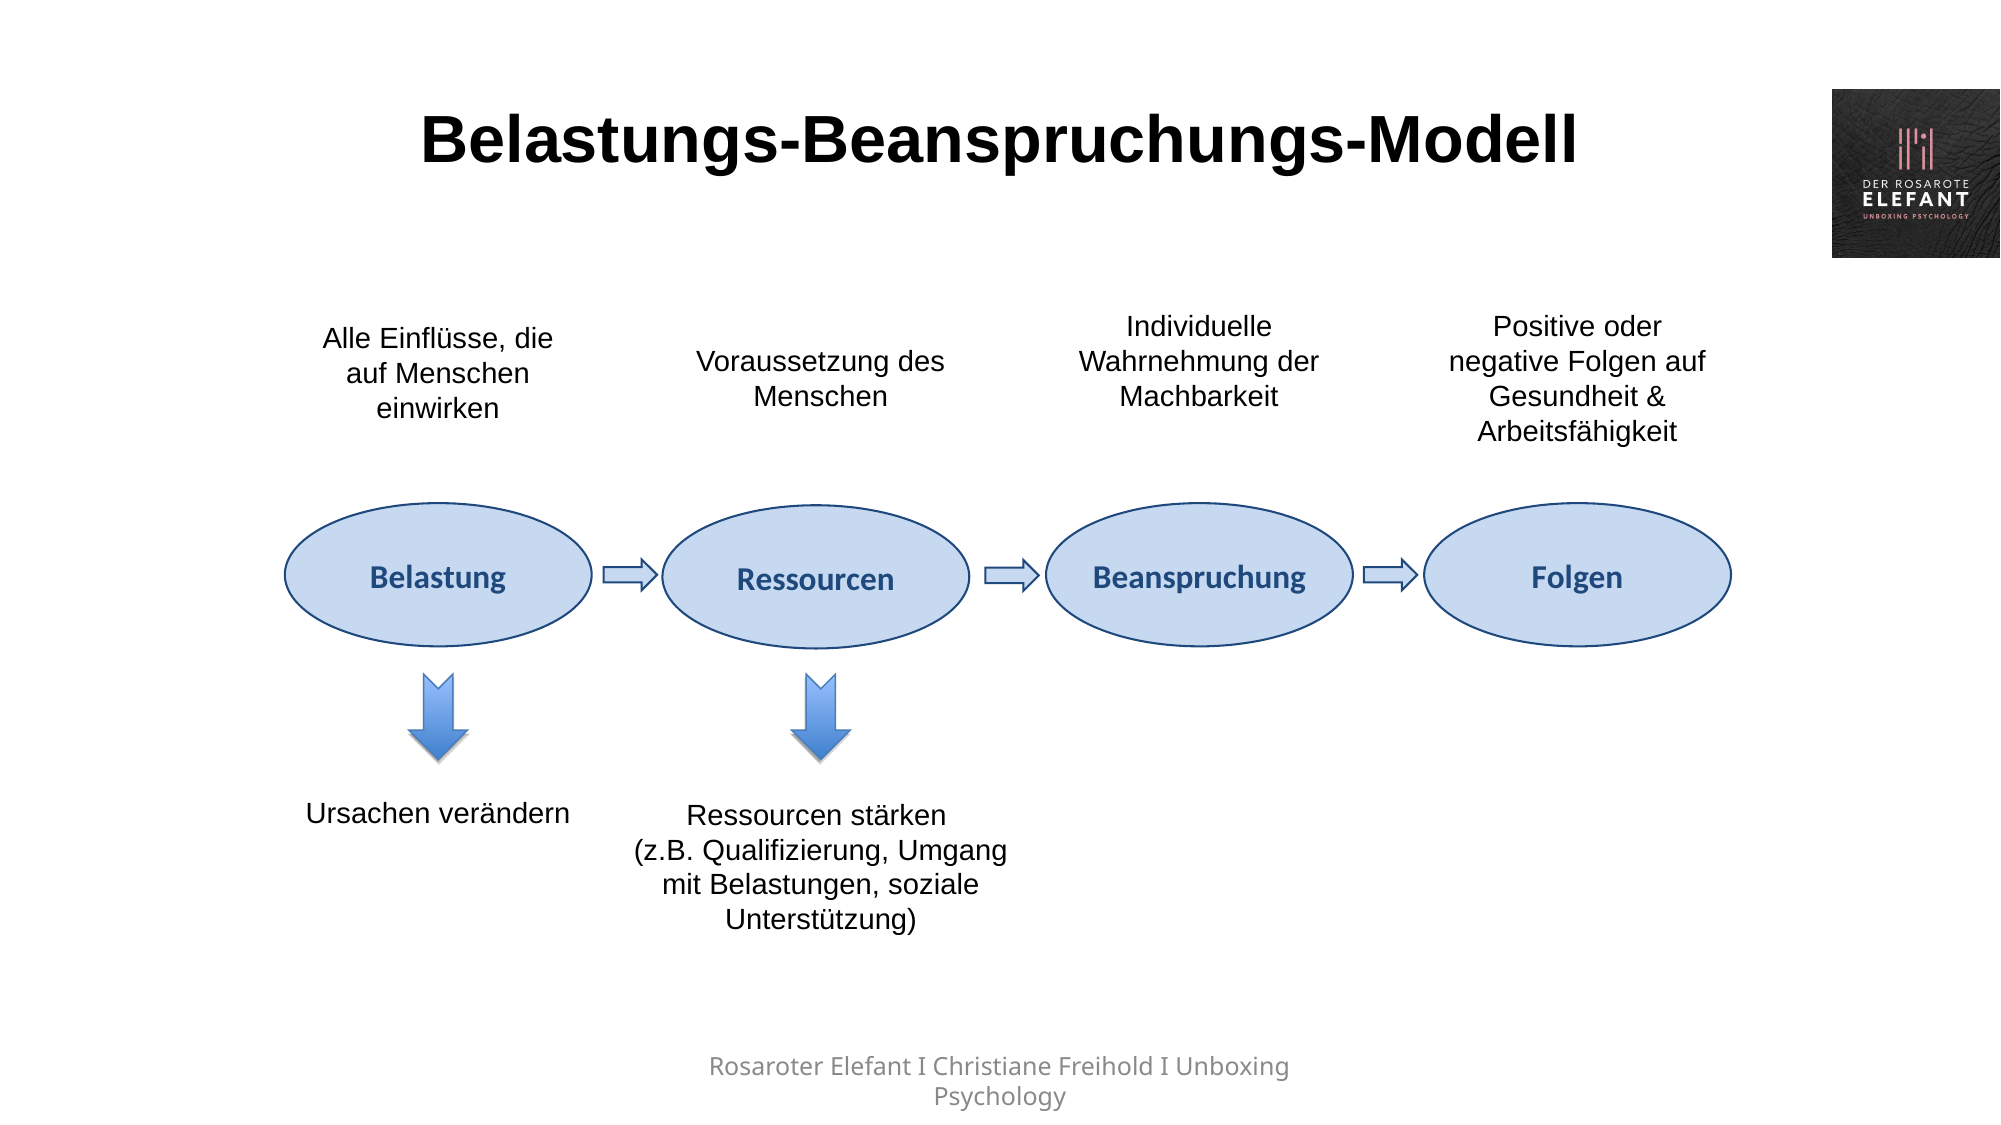

Belastungs-Beanspruchungs-Modell
Individuelle Wahrnehmung der Machbarkeit
Positive oder negative Folgen auf Gesundheit & Arbeitsfähigkeit
Alle Einflüsse, die auf Menschen einwirken
Voraussetzung des Menschen
Belastung
Beanspruchung
Folgen
Ressourcen
Ursachen verändern
Ressourcen stärken
(z.B. Qualifizierung, Umgang mit Belastungen, soziale Unterstützung)
Rosaroter Elefant I Christiane Freihold I Unboxing Psychology